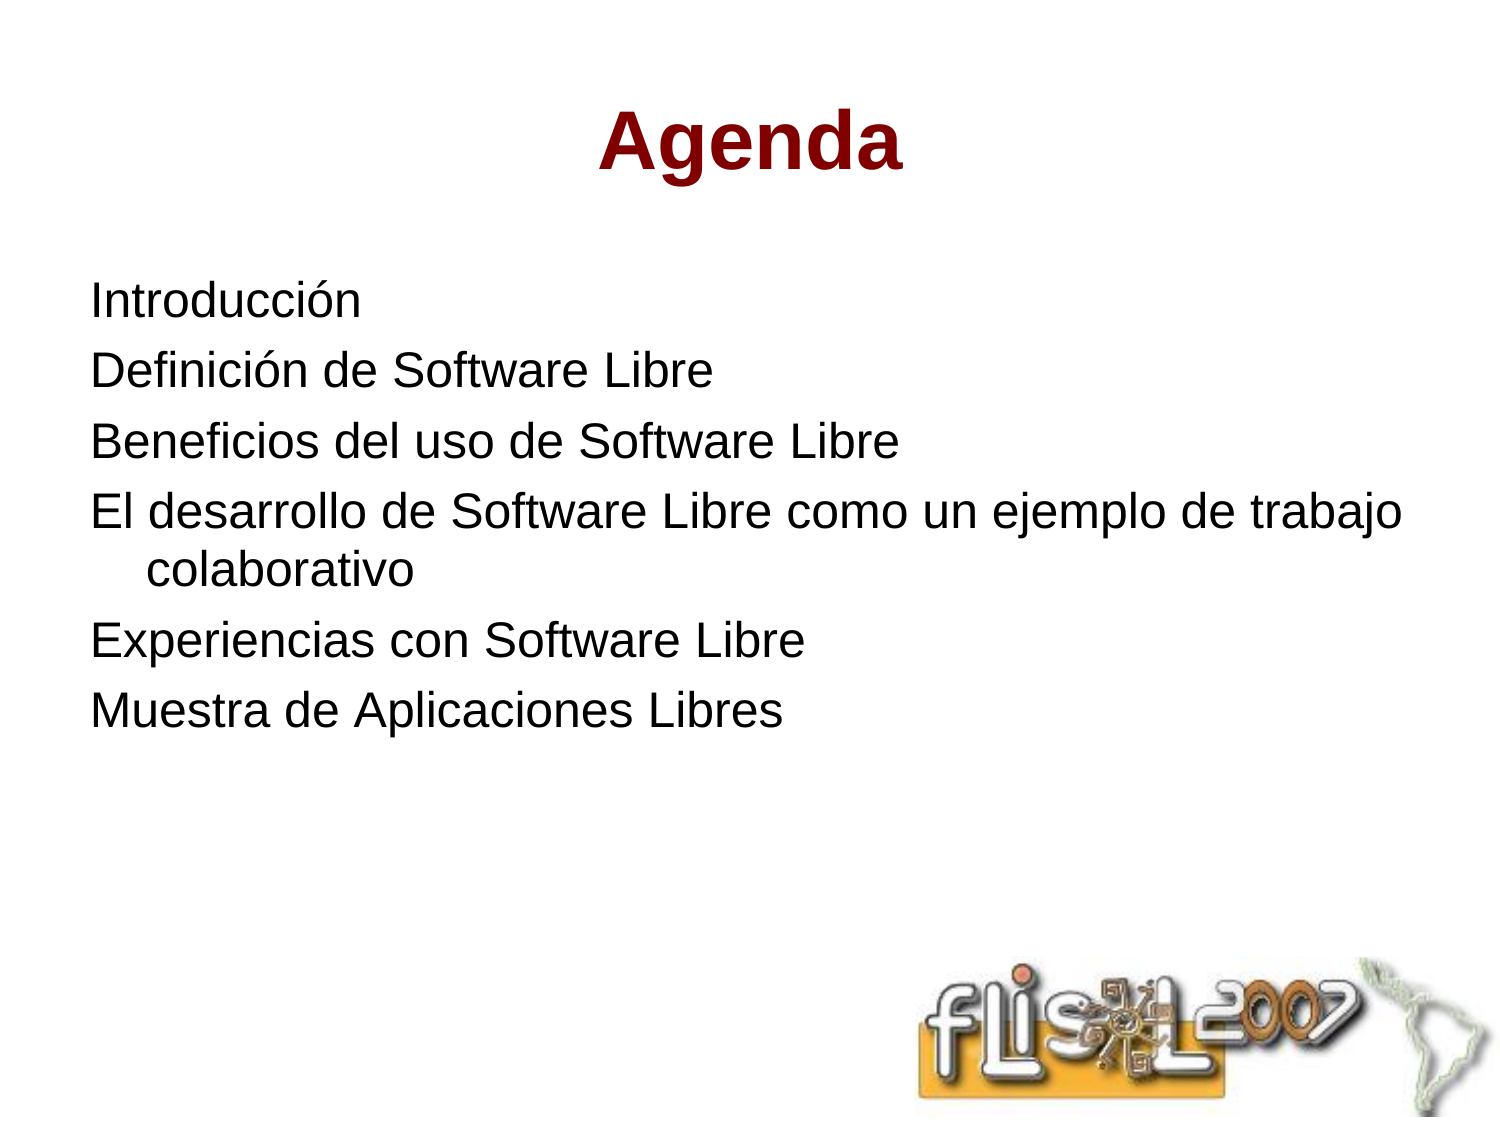

# Agenda
Introducción
Definición de Software Libre
Beneficios del uso de Software Libre
El desarrollo de Software Libre como un ejemplo de trabajo colaborativo
Experiencias con Software Libre
Muestra de Aplicaciones Libres